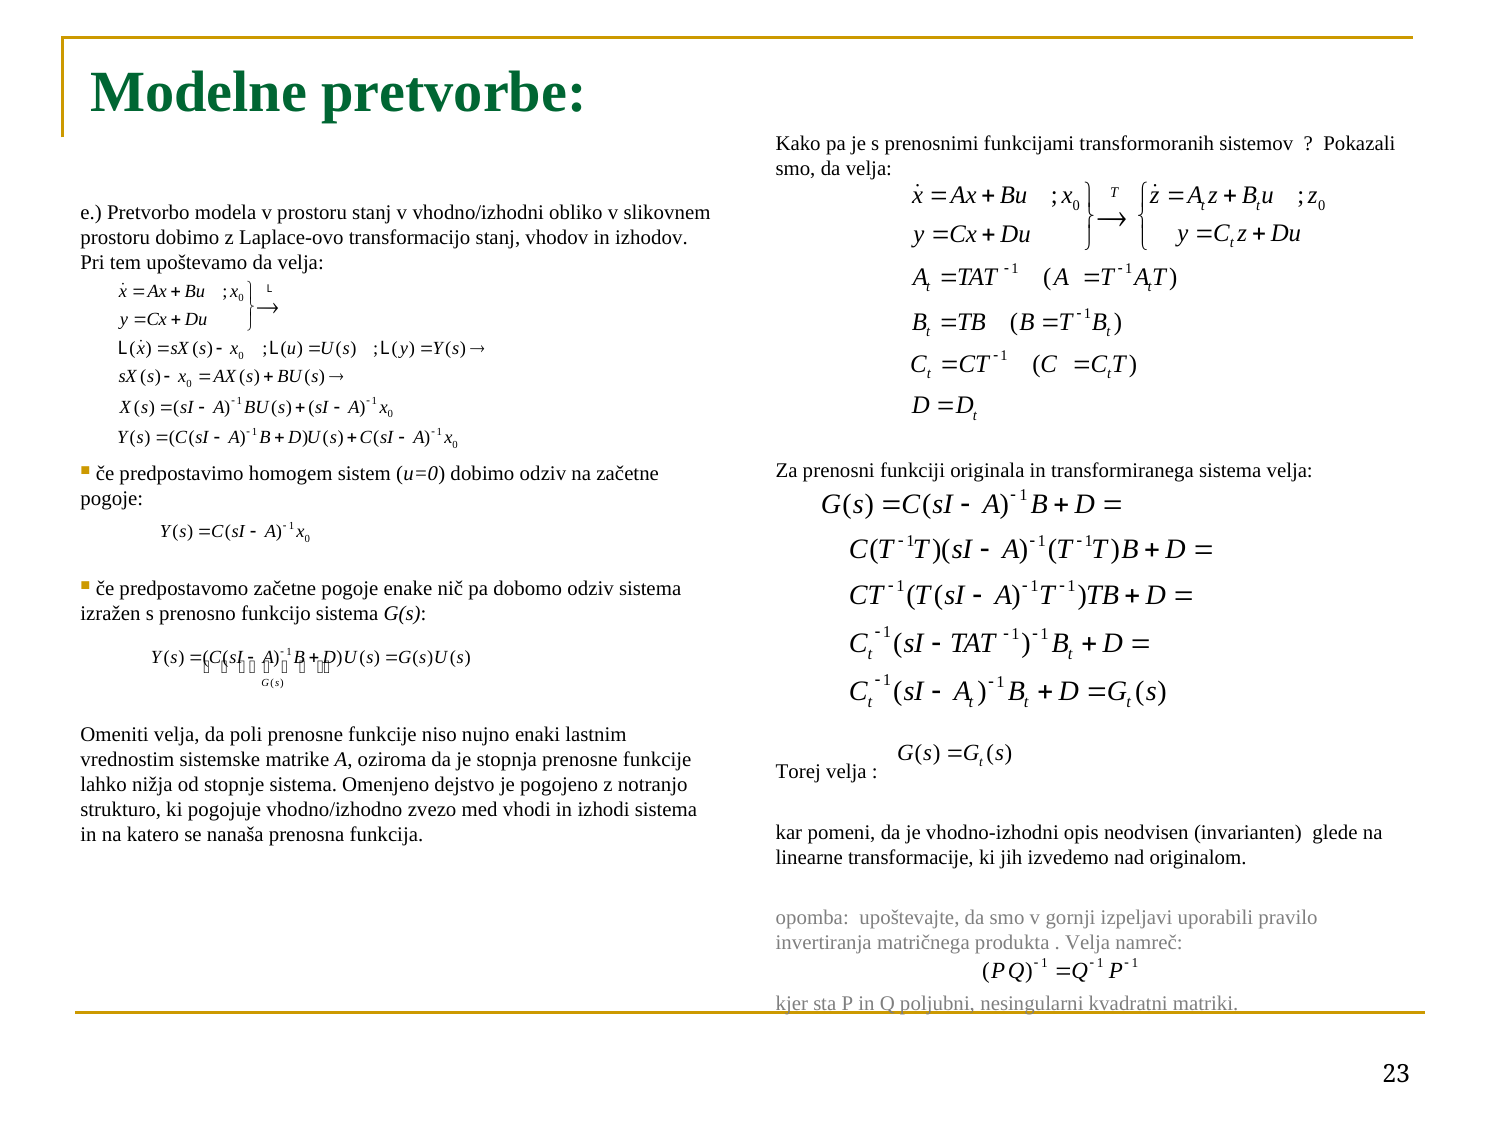

# Modelne pretvorbe:
Kako pa je s prenosnimi funkcijami transformoranih sistemov ? Pokazali smo, da velja:
Za prenosni funkciji originala in transformiranega sistema velja:
Torej velja :
kar pomeni, da je vhodno-izhodni opis neodvisen (invarianten) glede na linearne transformacije, ki jih izvedemo nad originalom.
opomba: upoštevajte, da smo v gornji izpeljavi uporabili pravilo invertiranja matričnega produkta . Velja namreč:
kjer sta P in Q poljubni, nesingularni kvadratni matriki.
e.) Pretvorbo modela v prostoru stanj v vhodno/izhodni obliko v slikovnem prostoru dobimo z Laplace-ovo transformacijo stanj, vhodov in izhodov. Pri tem upoštevamo da velja:
 če predpostavimo homogem sistem (u=0) dobimo odziv na začetne pogoje:
 če predpostavomo začetne pogoje enake nič pa dobomo odziv sistema izražen s prenosno funkcijo sistema G(s):
Omeniti velja, da poli prenosne funkcije niso nujno enaki lastnim vrednostim sistemske matrike A, oziroma da je stopnja prenosne funkcije lahko nižja od stopnje sistema. Omenjeno dejstvo je pogojeno z notranjo strukturo, ki pogojuje vhodno/izhodno zvezo med vhodi in izhodi sistema in na katero se nanaša prenosna funkcija.